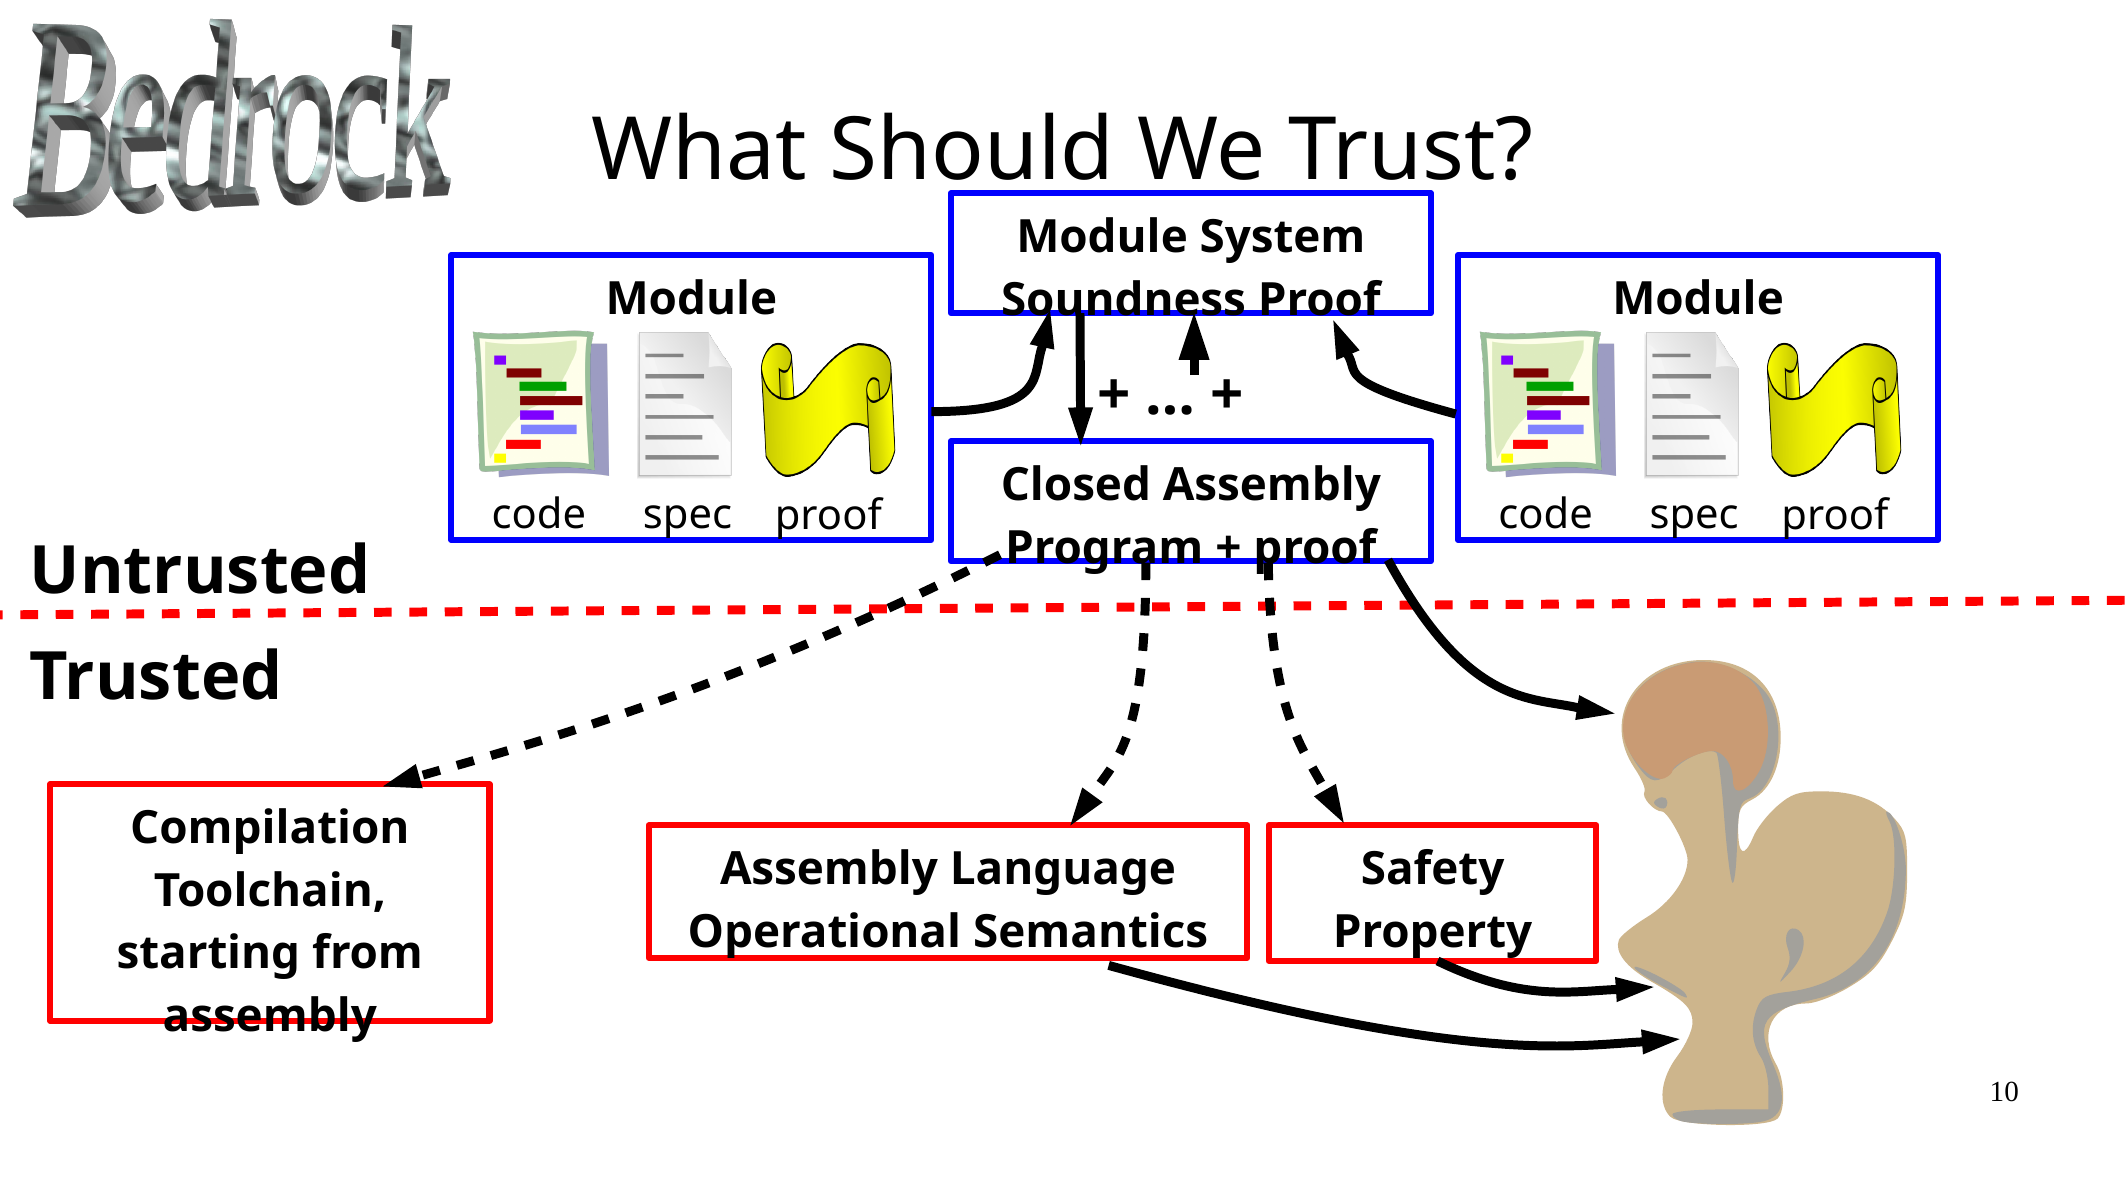

Bedrock
# What Should We Trust?
Module System Soundness Proof
Module
code
spec
proof
Module
code
spec
proof
+ … +
Closed Assembly Program + proof
Untrusted
Compilation Toolchain,
starting from assembly
Assembly Language Operational Semantics
Safety Property
Trusted
10